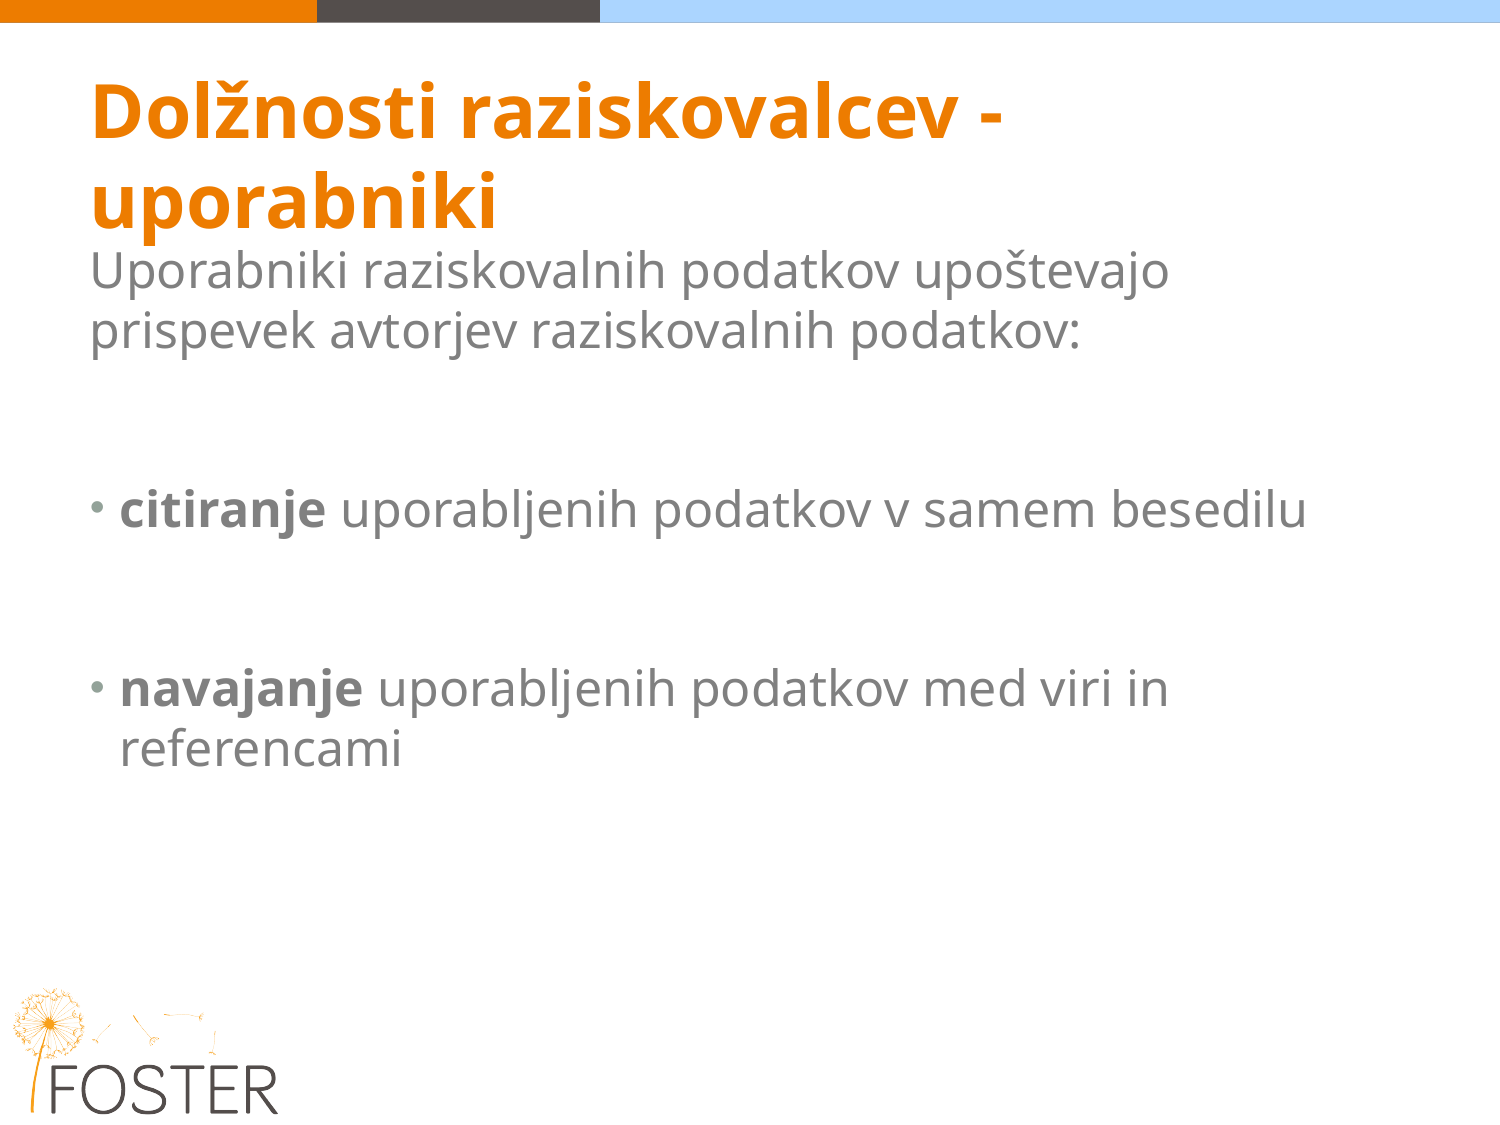

# Dolžnosti raziskovalcev - uporabniki
Uporabniki raziskovalnih podatkov upoštevajo prispevek avtorjev raziskovalnih podatkov:
citiranje uporabljenih podatkov v samem besedilu
navajanje uporabljenih podatkov med viri in referencami